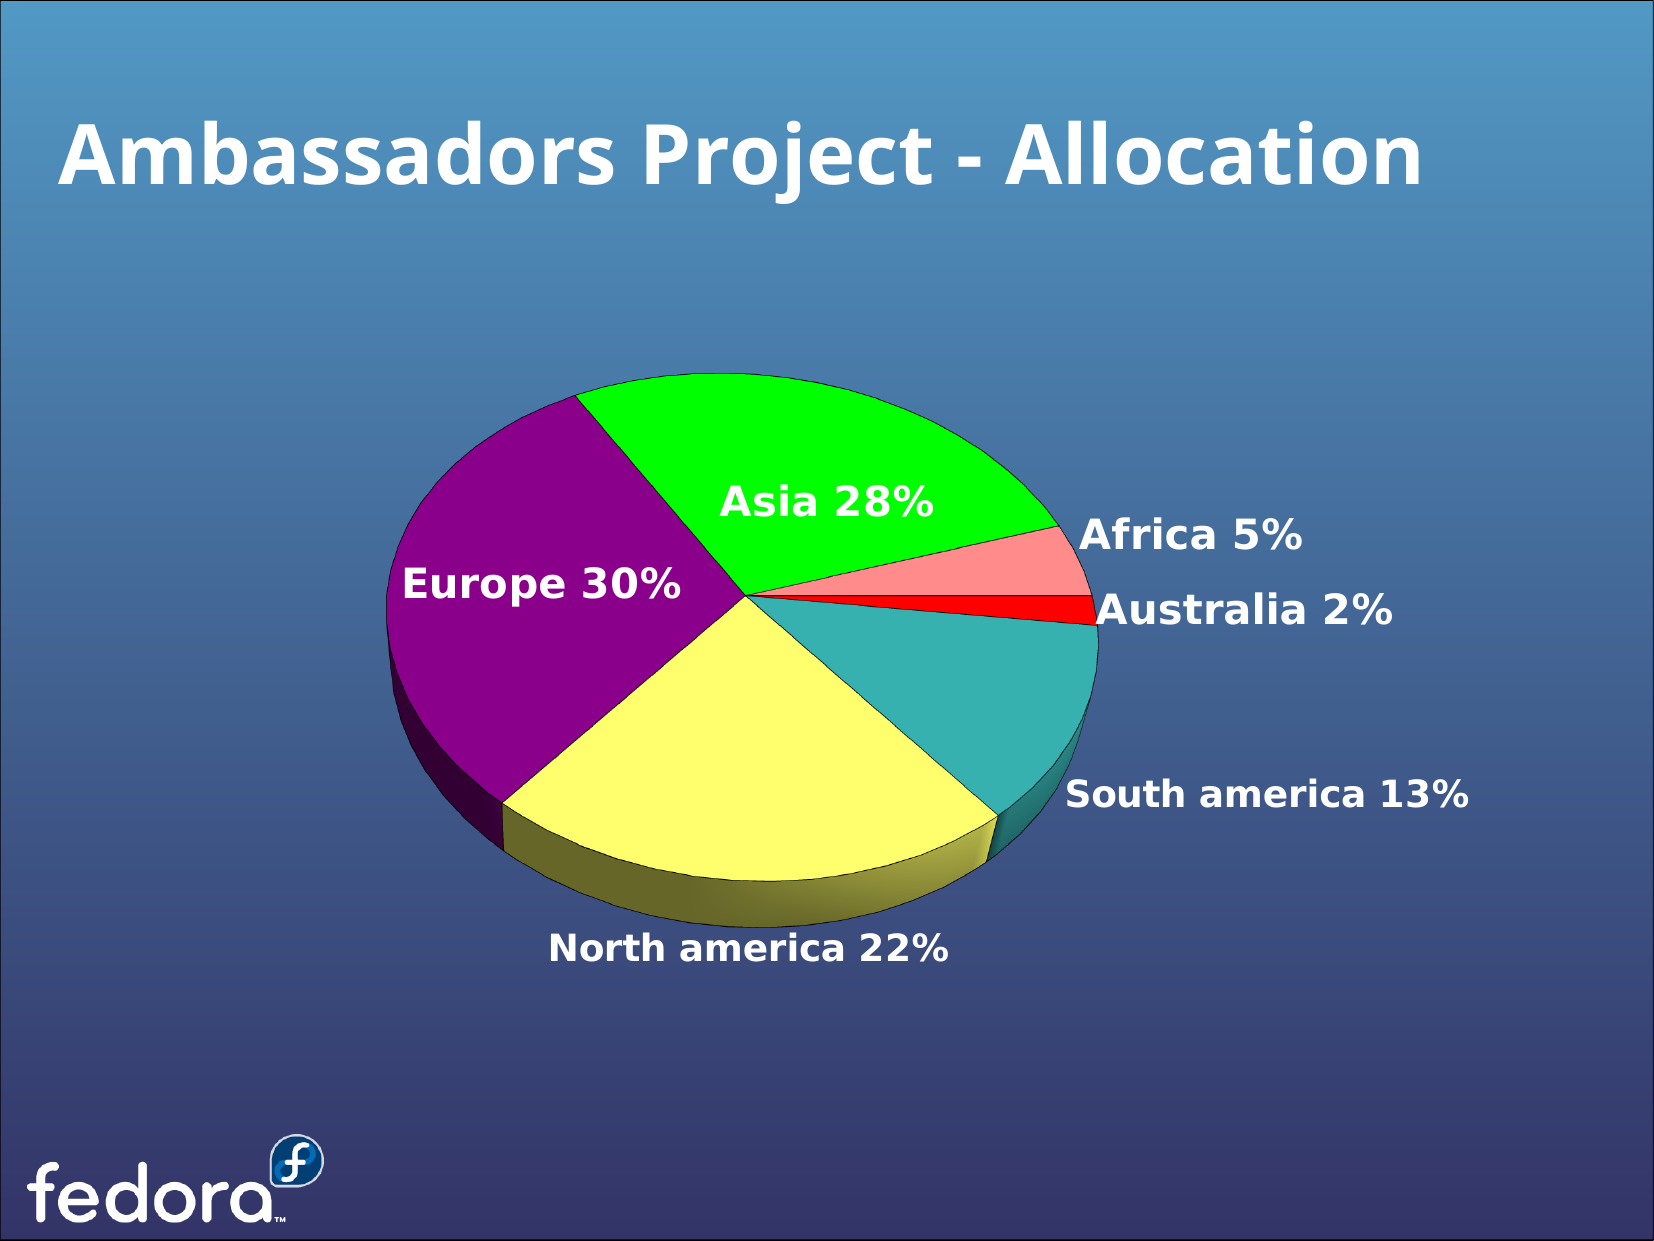

# Ambassadors Project - Allocation
[unsupported chart]